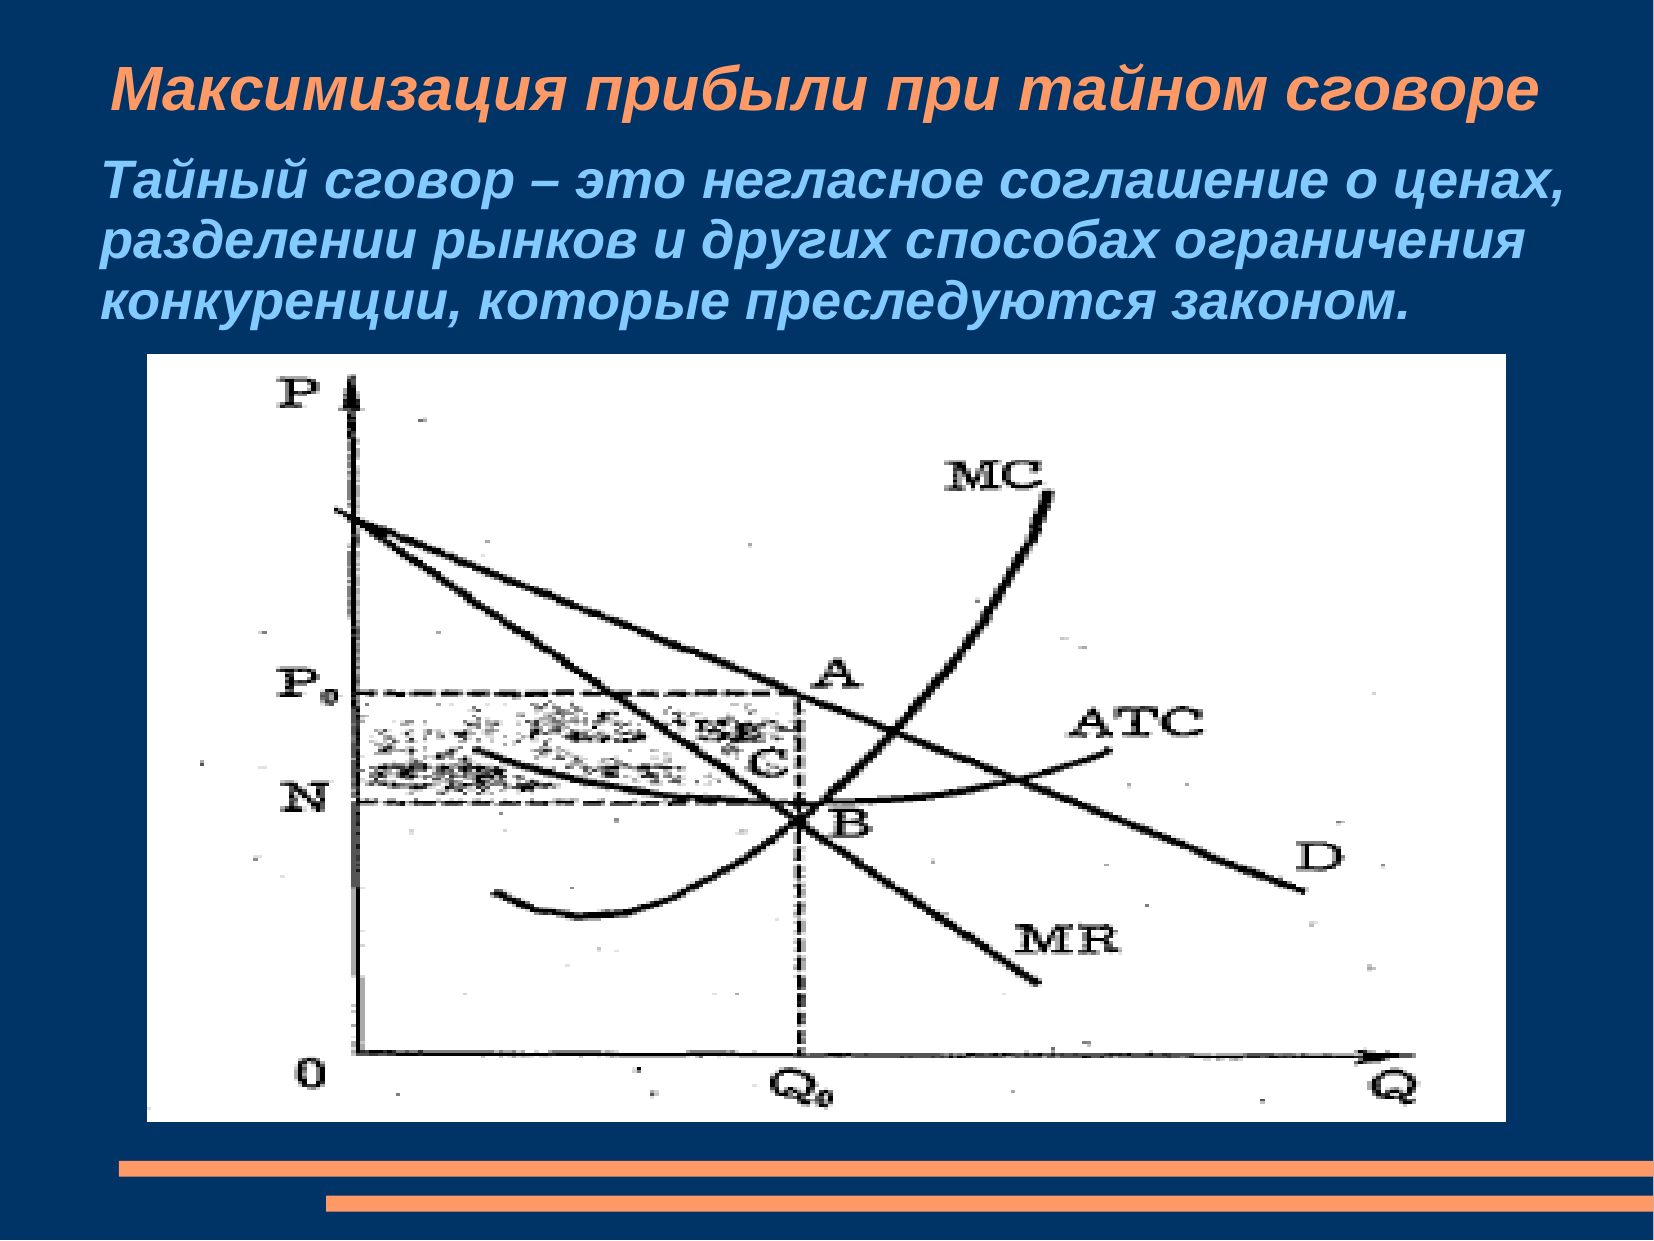

# Максимизация прибыли при тайном сговоре
Тайный сговор – это негласное соглашение о ценах, разделении рынков и других способах ограничения конкуренции, которые преследуются законом.